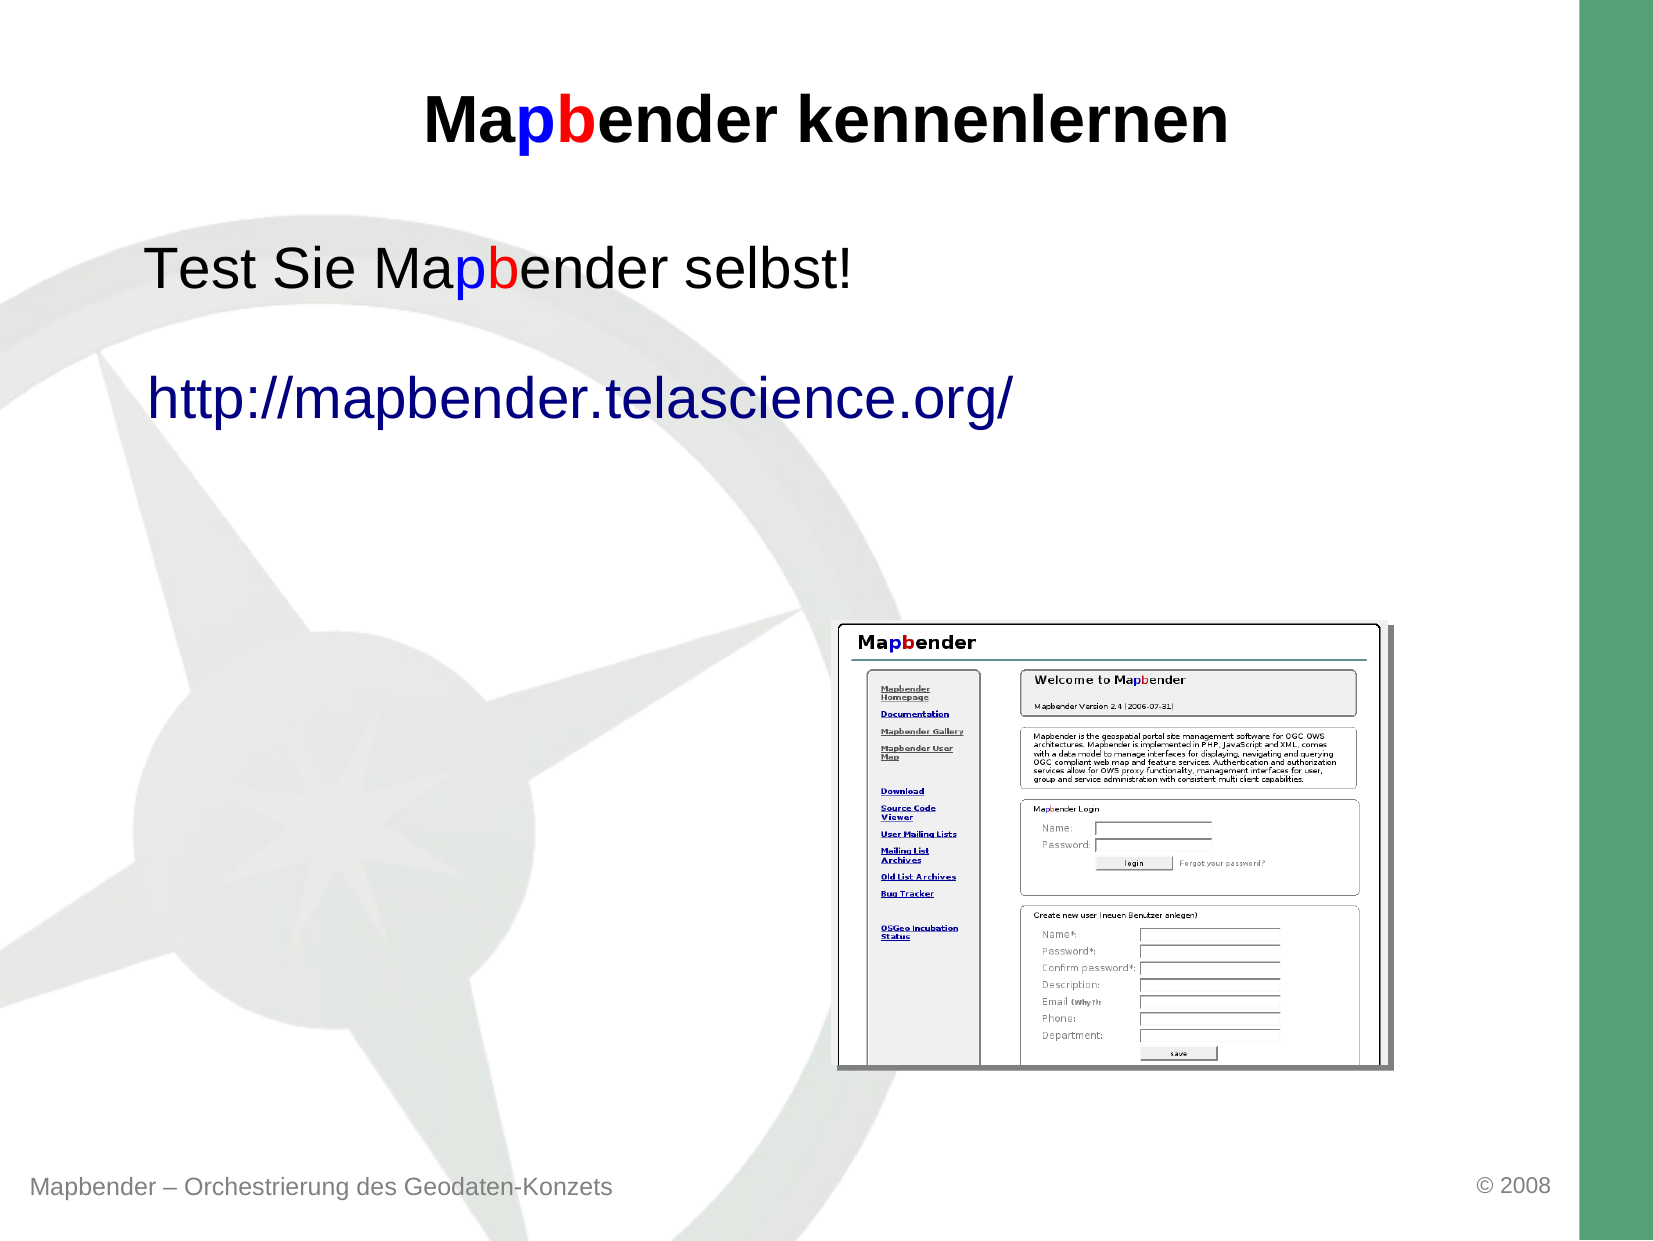

# Mapbender kennenlernen
 Test Sie Mapbender selbst!
http://mapbender.telascience.org/